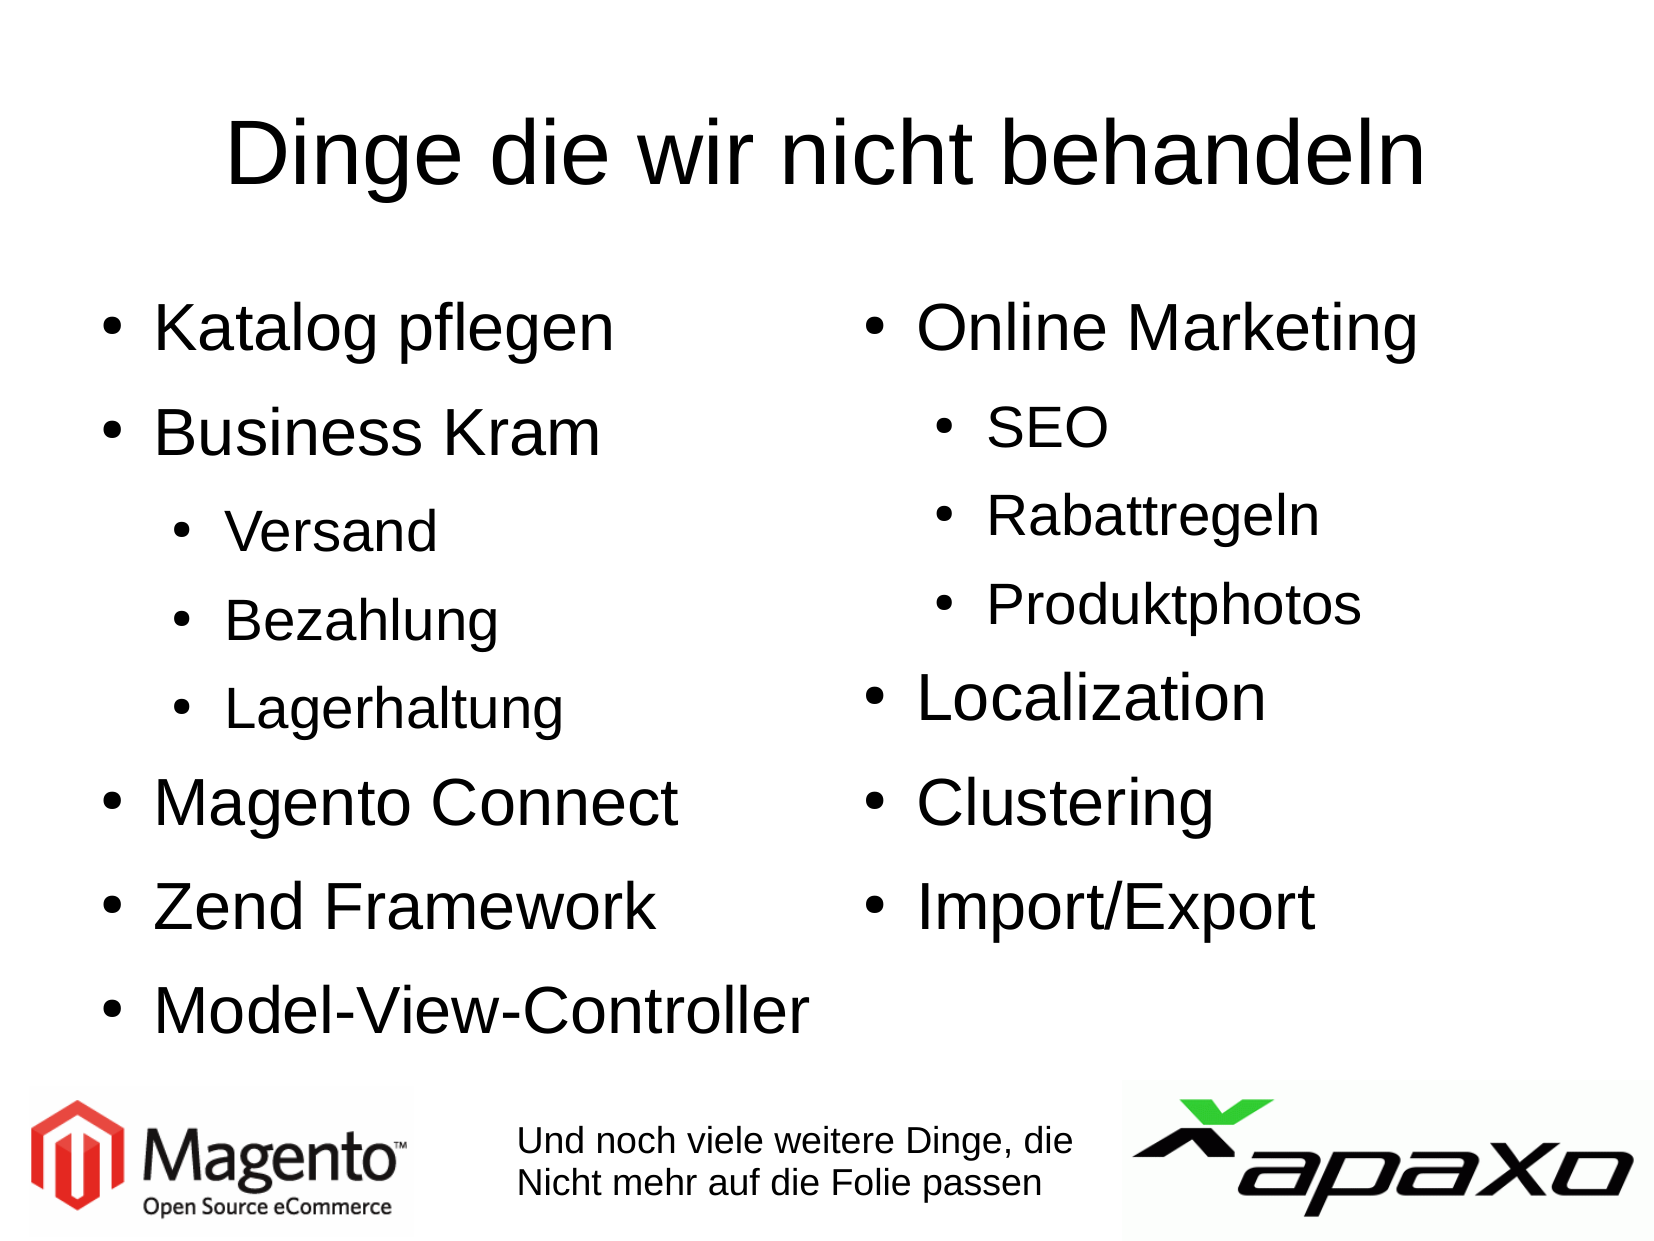

# Dinge die wir nicht behandeln
Katalog pflegen
Business Kram
Versand
Bezahlung
Lagerhaltung
Magento Connect
Zend Framework
Model-View-Controller
Online Marketing
SEO
Rabattregeln
Produktphotos
Localization
Clustering
Import/Export
Und noch viele weitere Dinge, die
Nicht mehr auf die Folie passen